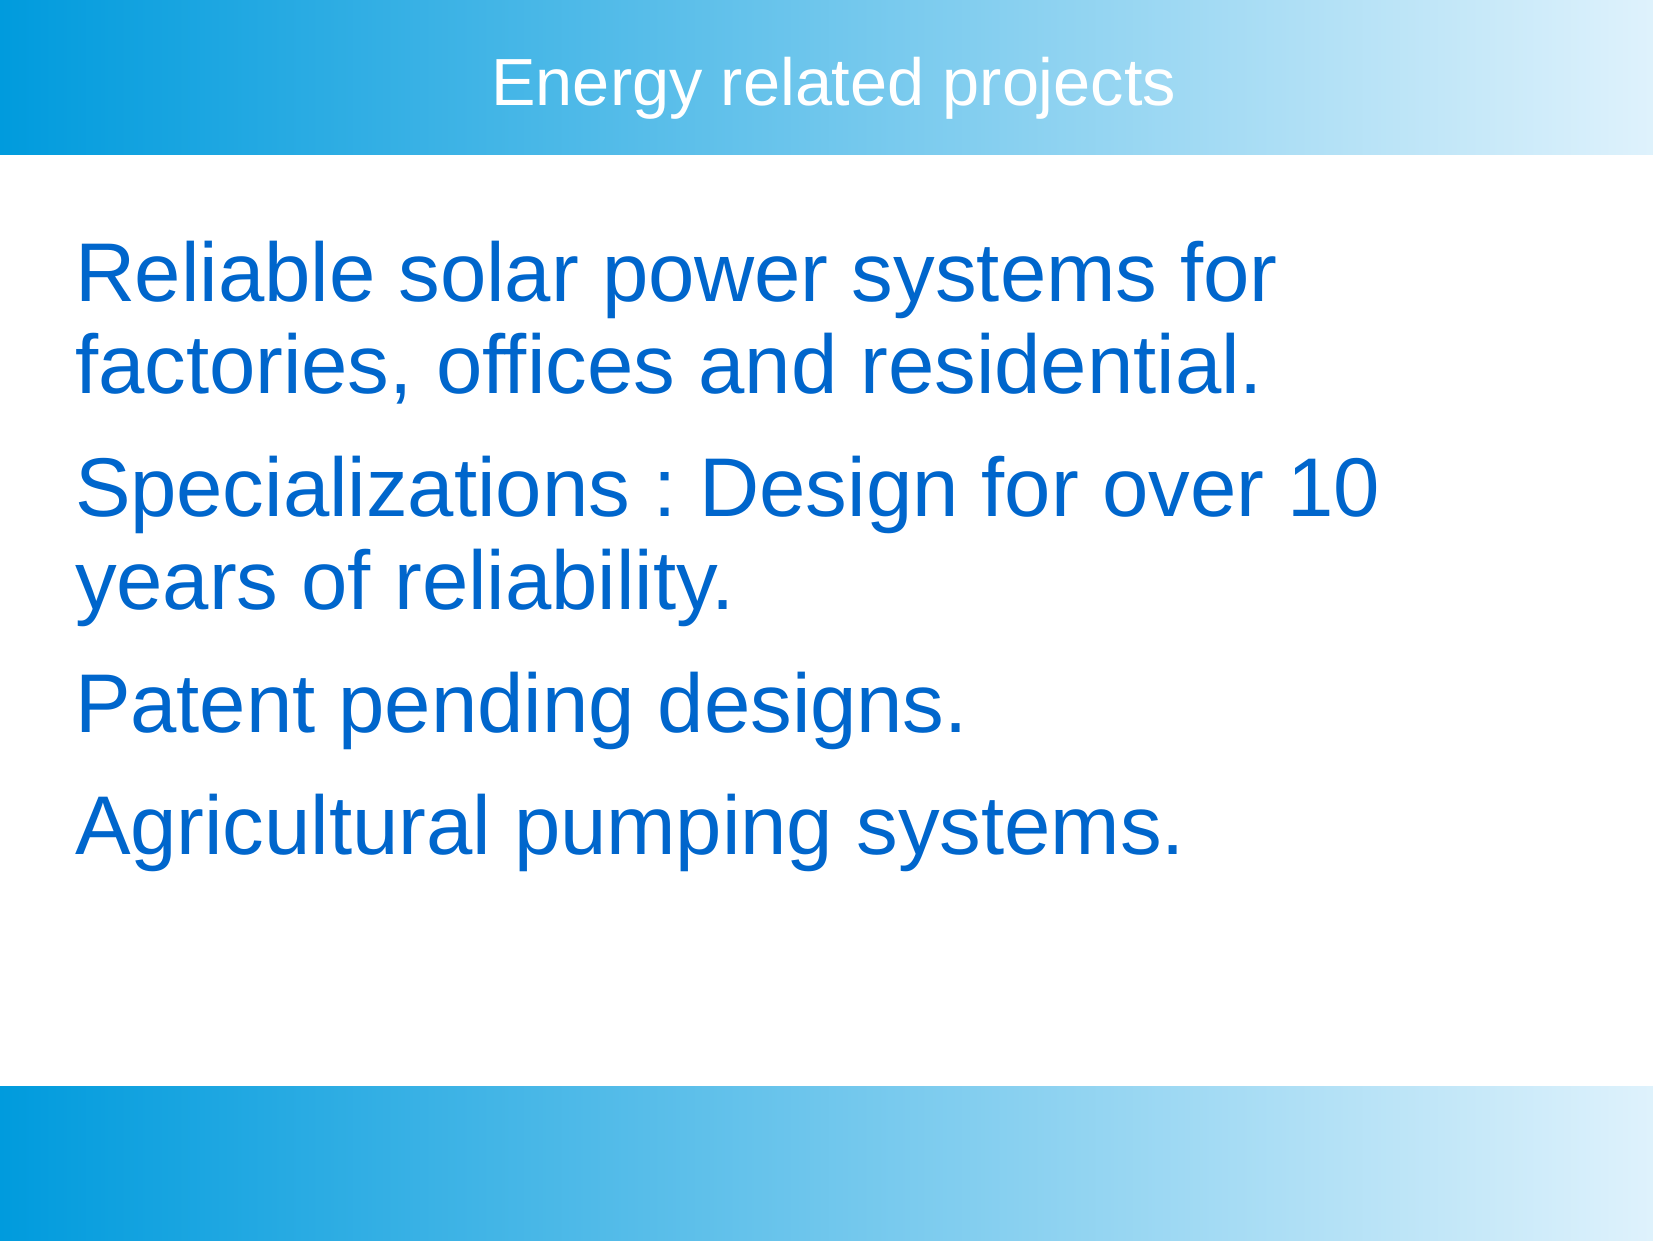

# Energy related projects
Reliable solar power systems for factories, offices and residential.
Specializations : Design for over 10 years of reliability.
Patent pending designs.
Agricultural pumping systems.